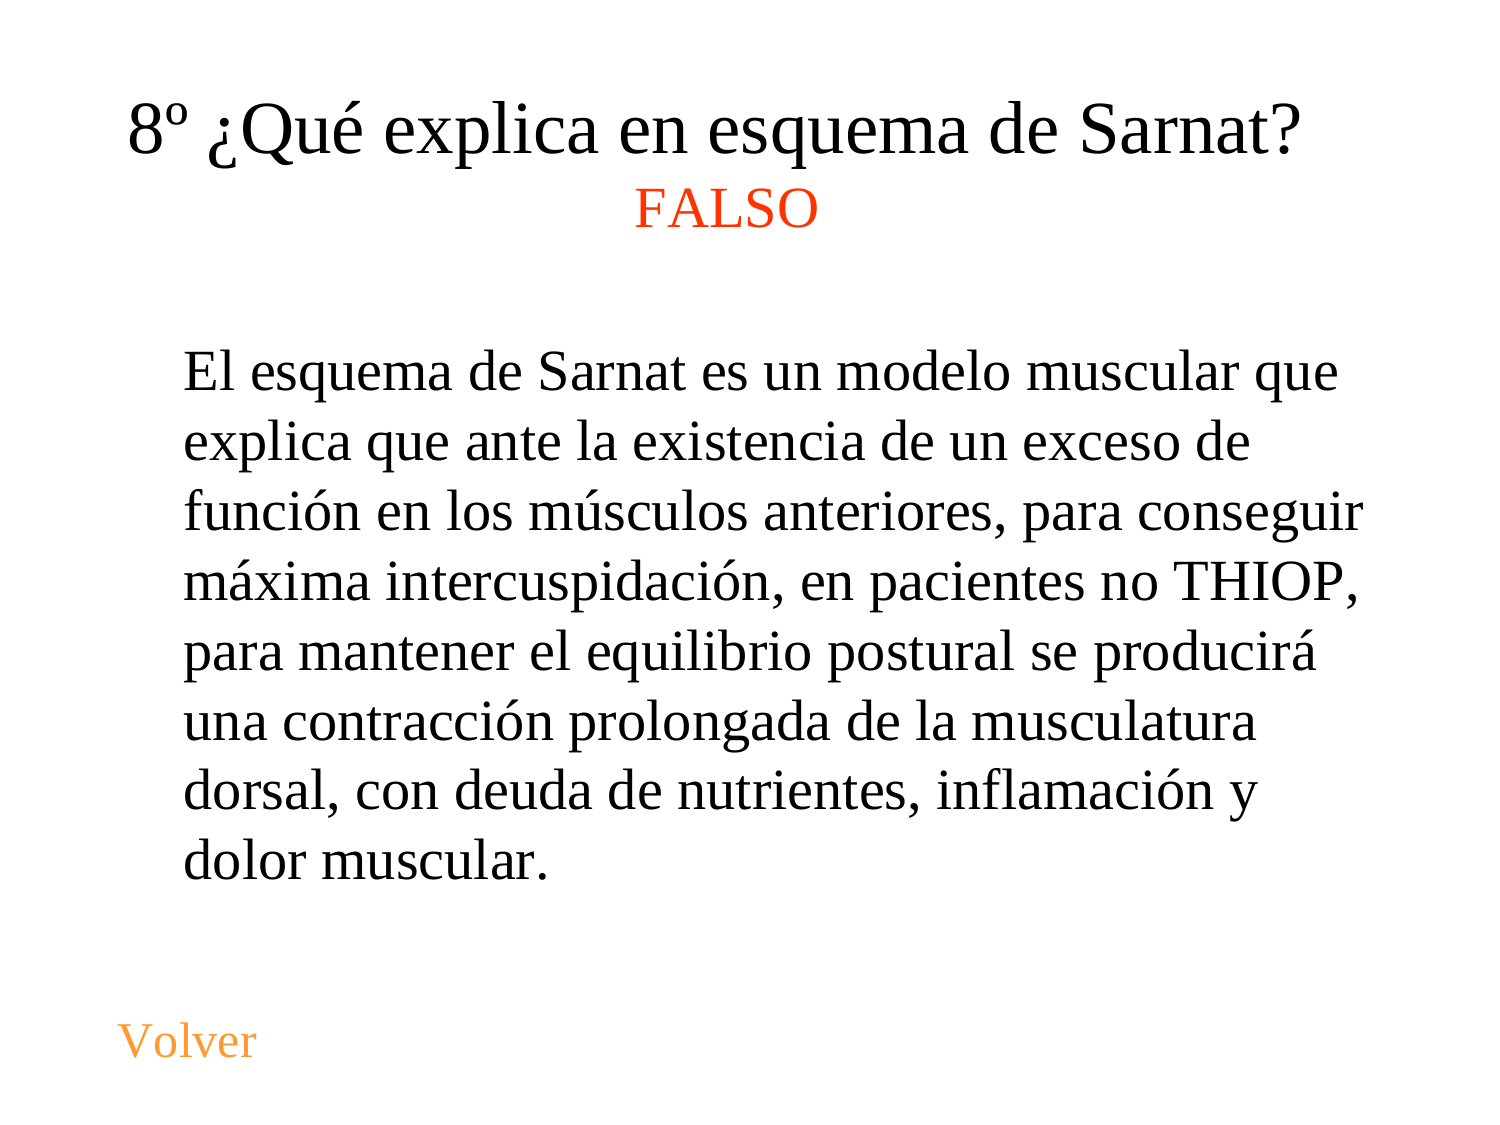

# 8º ¿Qué explica en esquema de Sarnat? FALSO
El esquema de Sarnat es un modelo muscular que explica que ante la existencia de un exceso de función en los músculos anteriores, para conseguir máxima intercuspidación, en pacientes no THIOP, para mantener el equilibrio postural se producirá una contracción prolongada de la musculatura dorsal, con deuda de nutrientes, inflamación y dolor muscular.
Volver